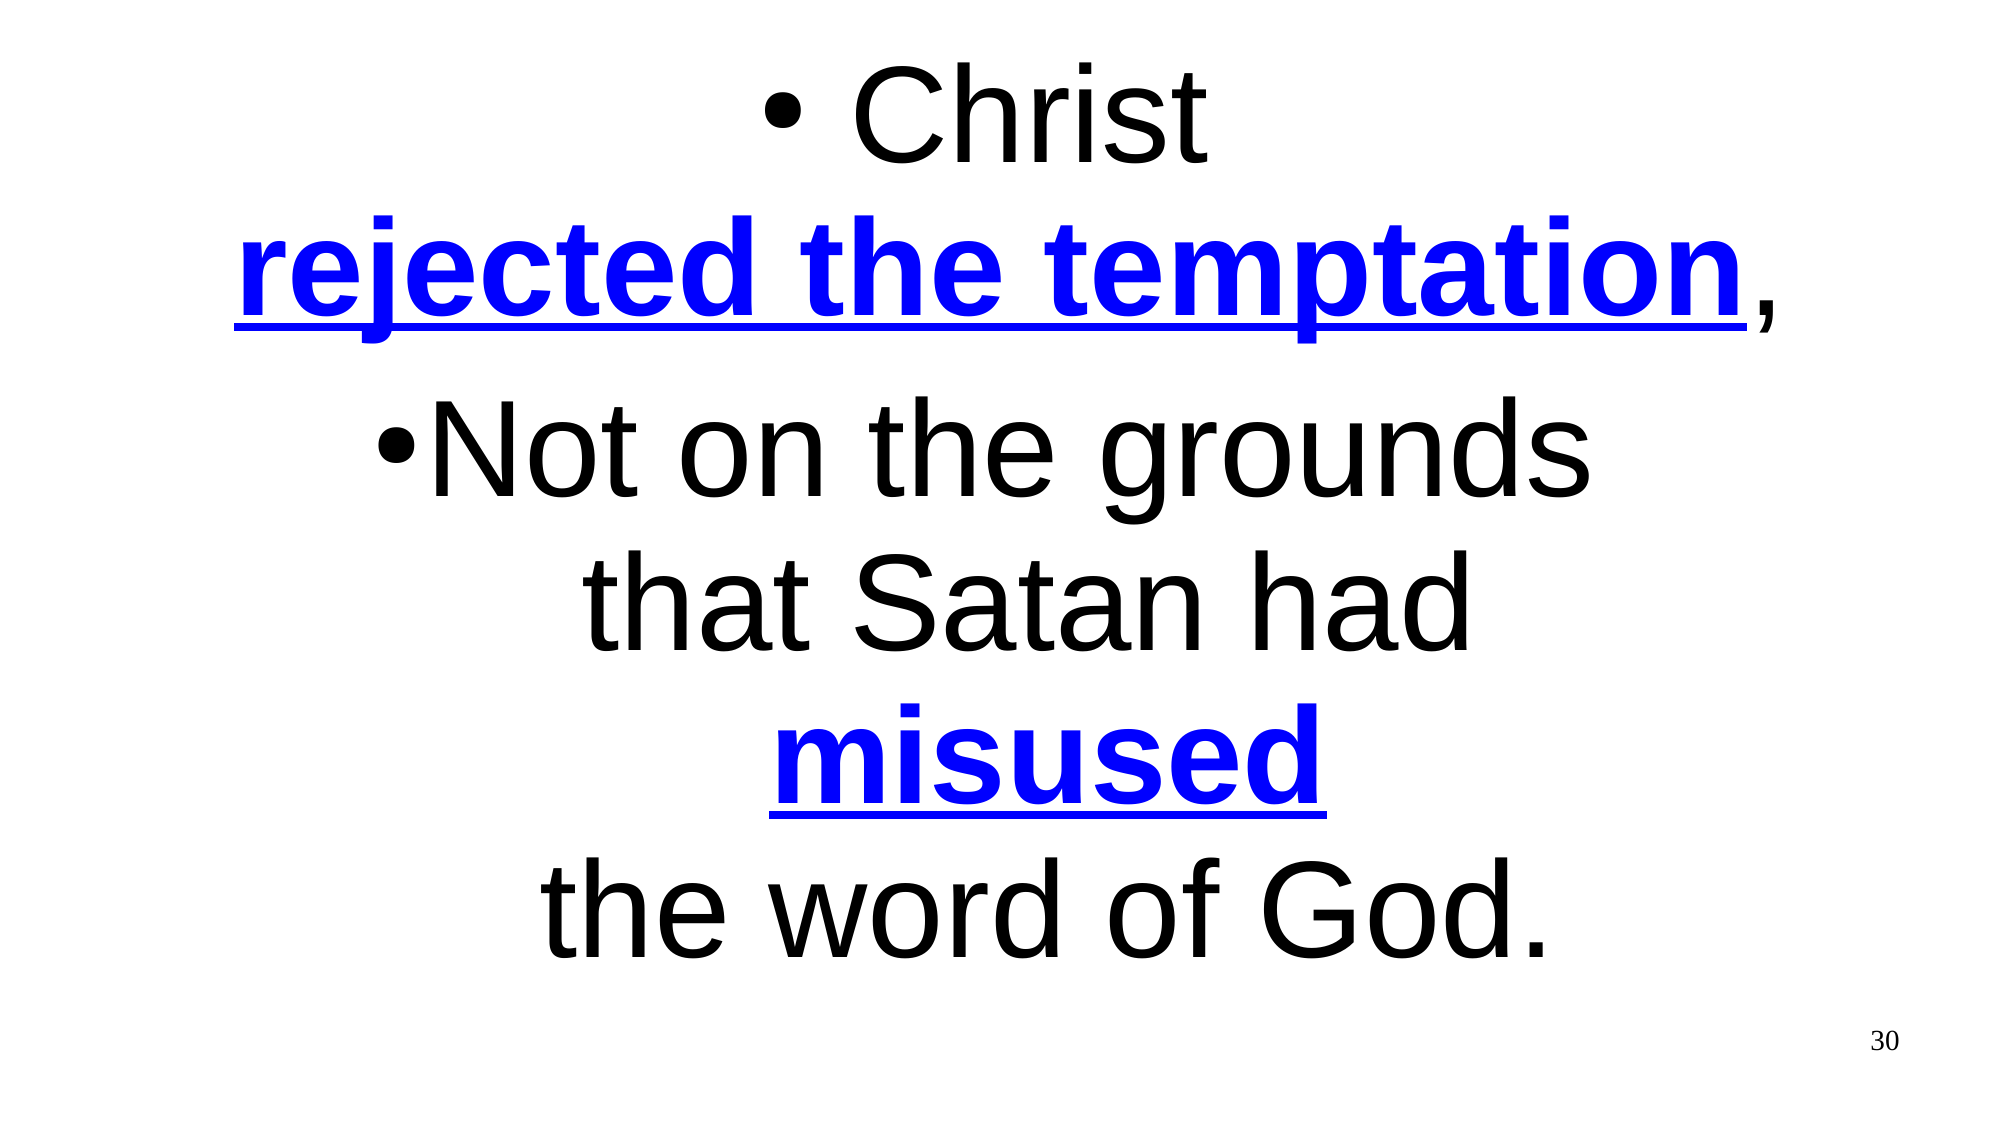

# Christ rejected the temptation,
Not on the grounds
that Satan had
 misused
 the word of God.
30